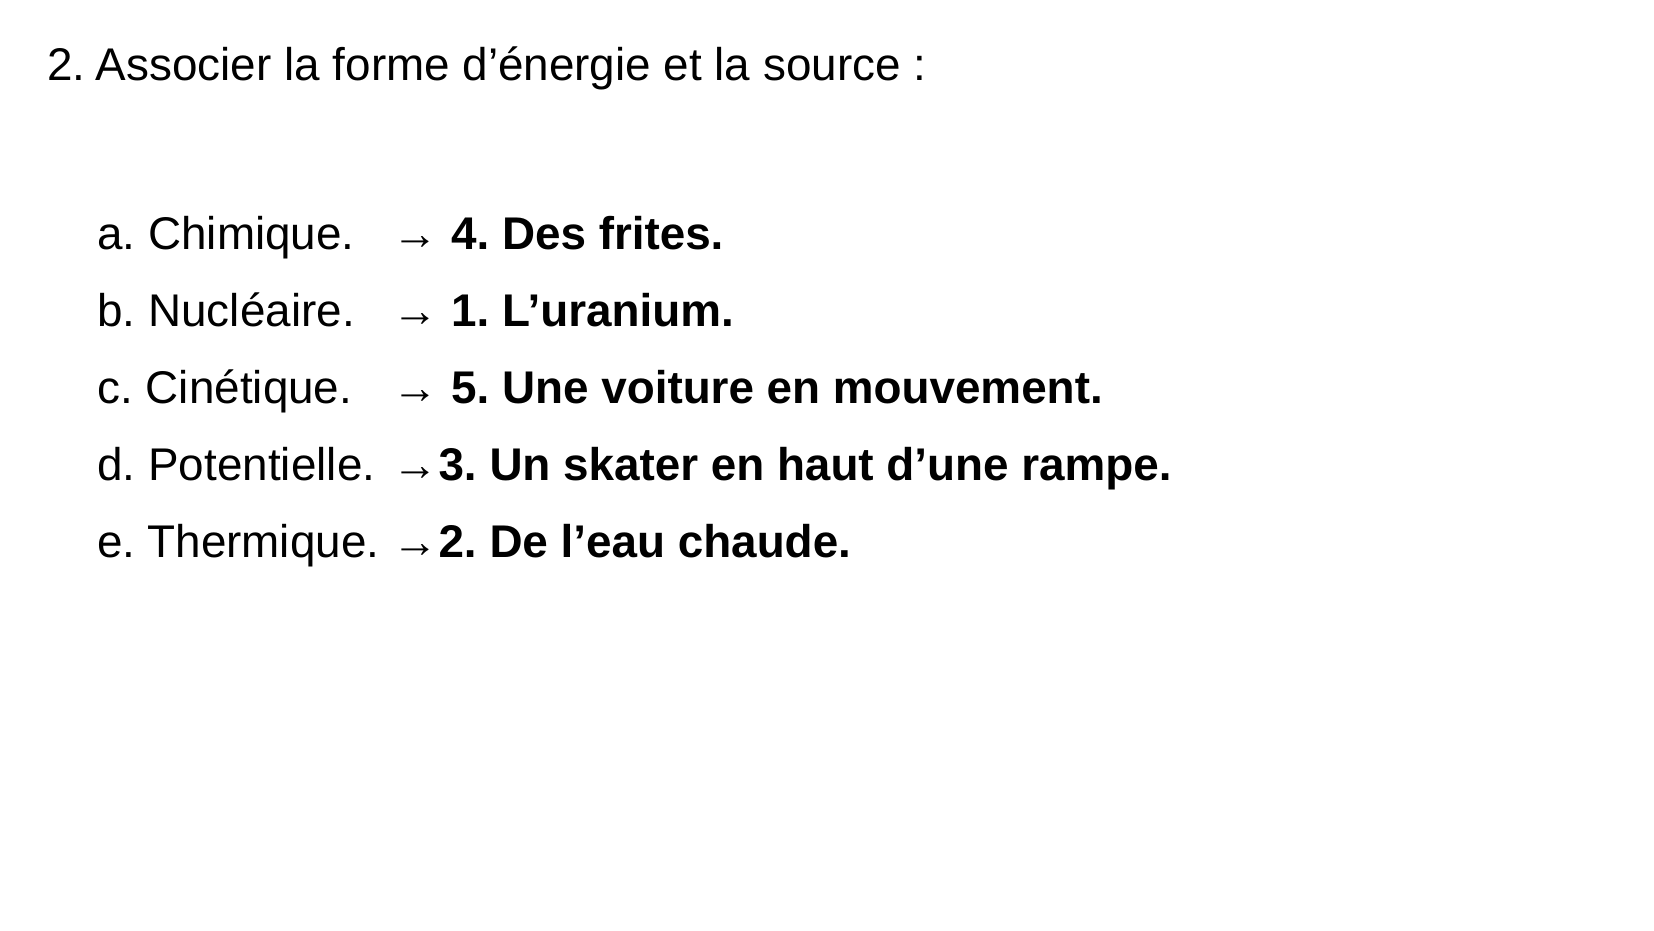

# 2. Associer la forme d’énergie et la source :
a. Chimique. 	→ 4. Des frites.
b. Nucléaire. 	→ 1. L’uranium.
c. Cinétique.	→ 5. Une voiture en mouvement.
d. Potentielle.	→3. Un skater en haut d’une rampe.
e. Thermique. 	→2. De l’eau chaude.